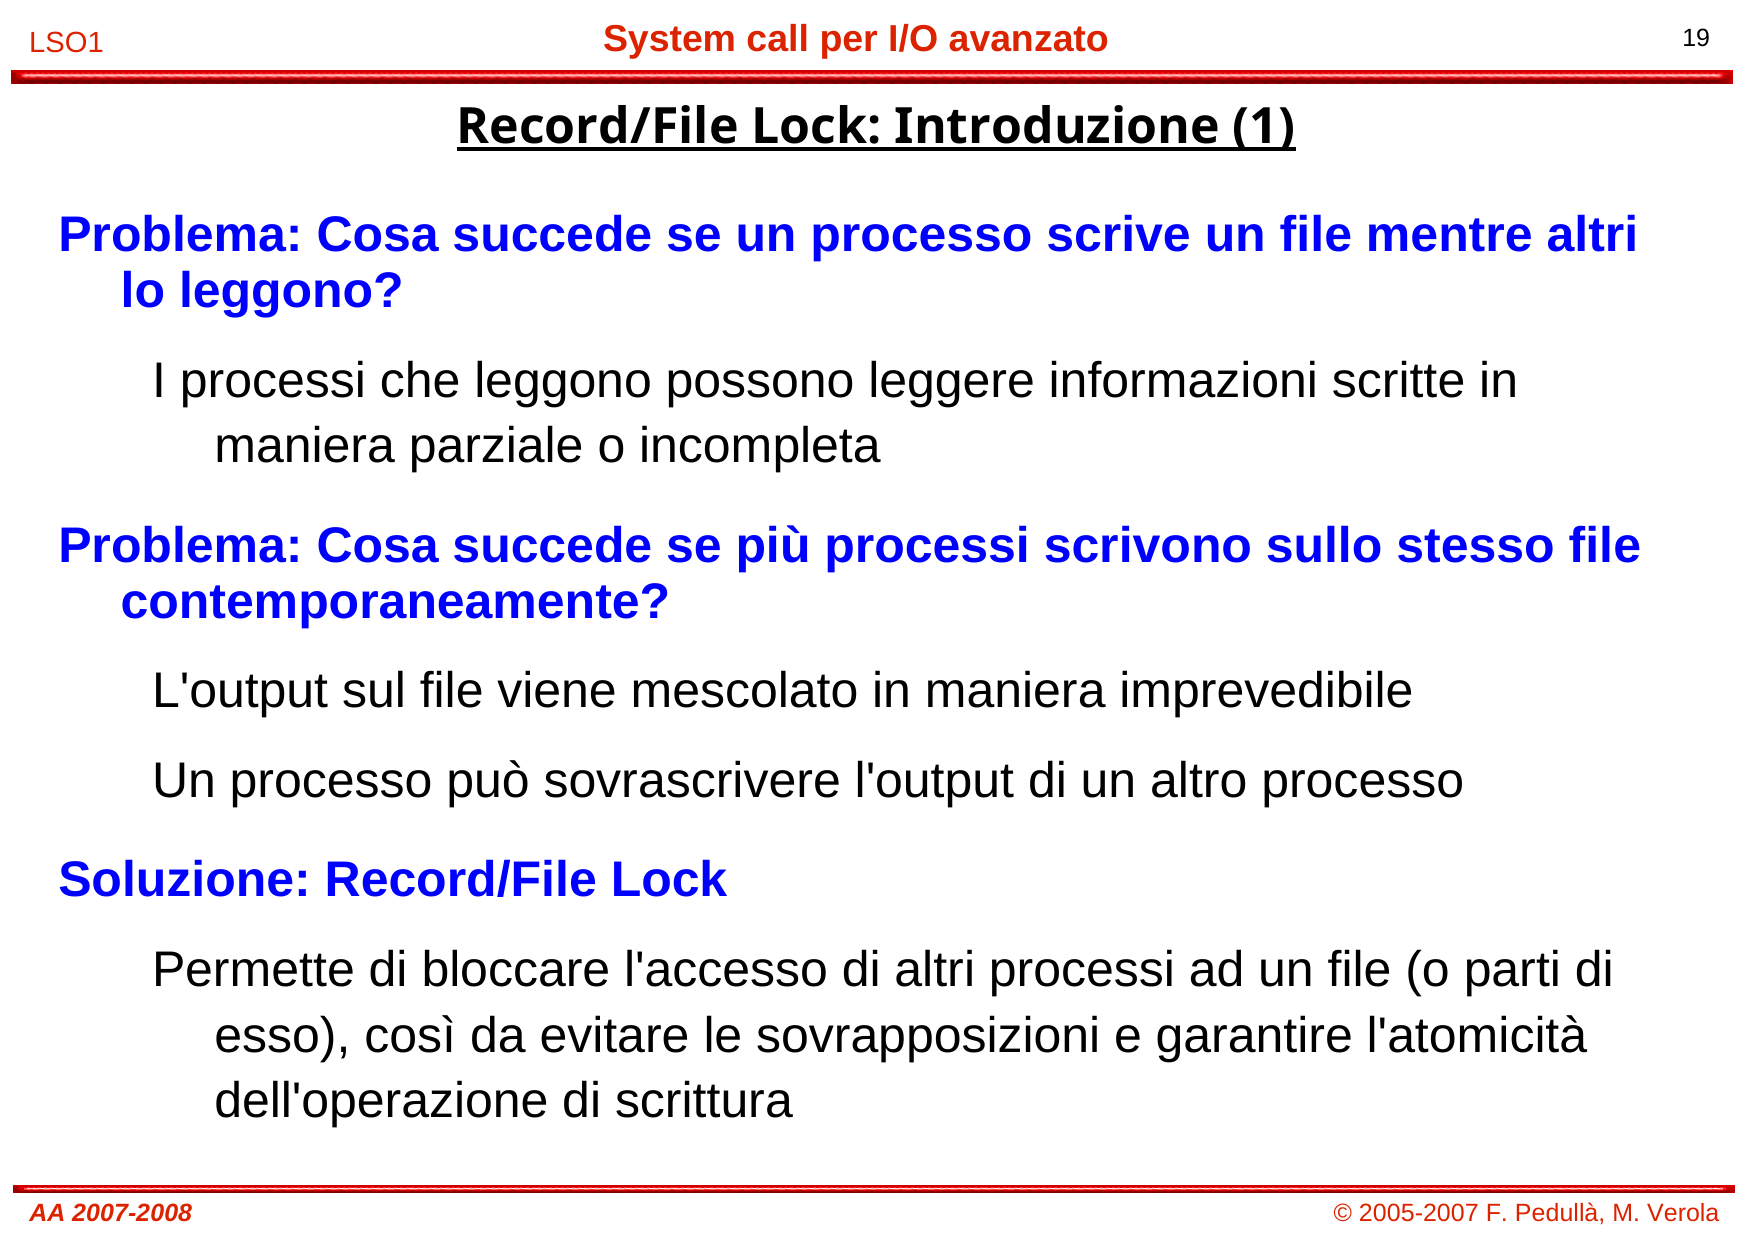

# Record/File Lock: Introduzione (1)
Problema: Cosa succede se un processo scrive un file mentre altri lo leggono?
I processi che leggono possono leggere informazioni scritte in maniera parziale o incompleta
Problema: Cosa succede se più processi scrivono sullo stesso file contemporaneamente?
L'output sul file viene mescolato in maniera imprevedibile
Un processo può sovrascrivere l'output di un altro processo
Soluzione: Record/File Lock
Permette di bloccare l'accesso di altri processi ad un file (o parti di esso), così da evitare le sovrapposizioni e garantire l'atomicità dell'operazione di scrittura